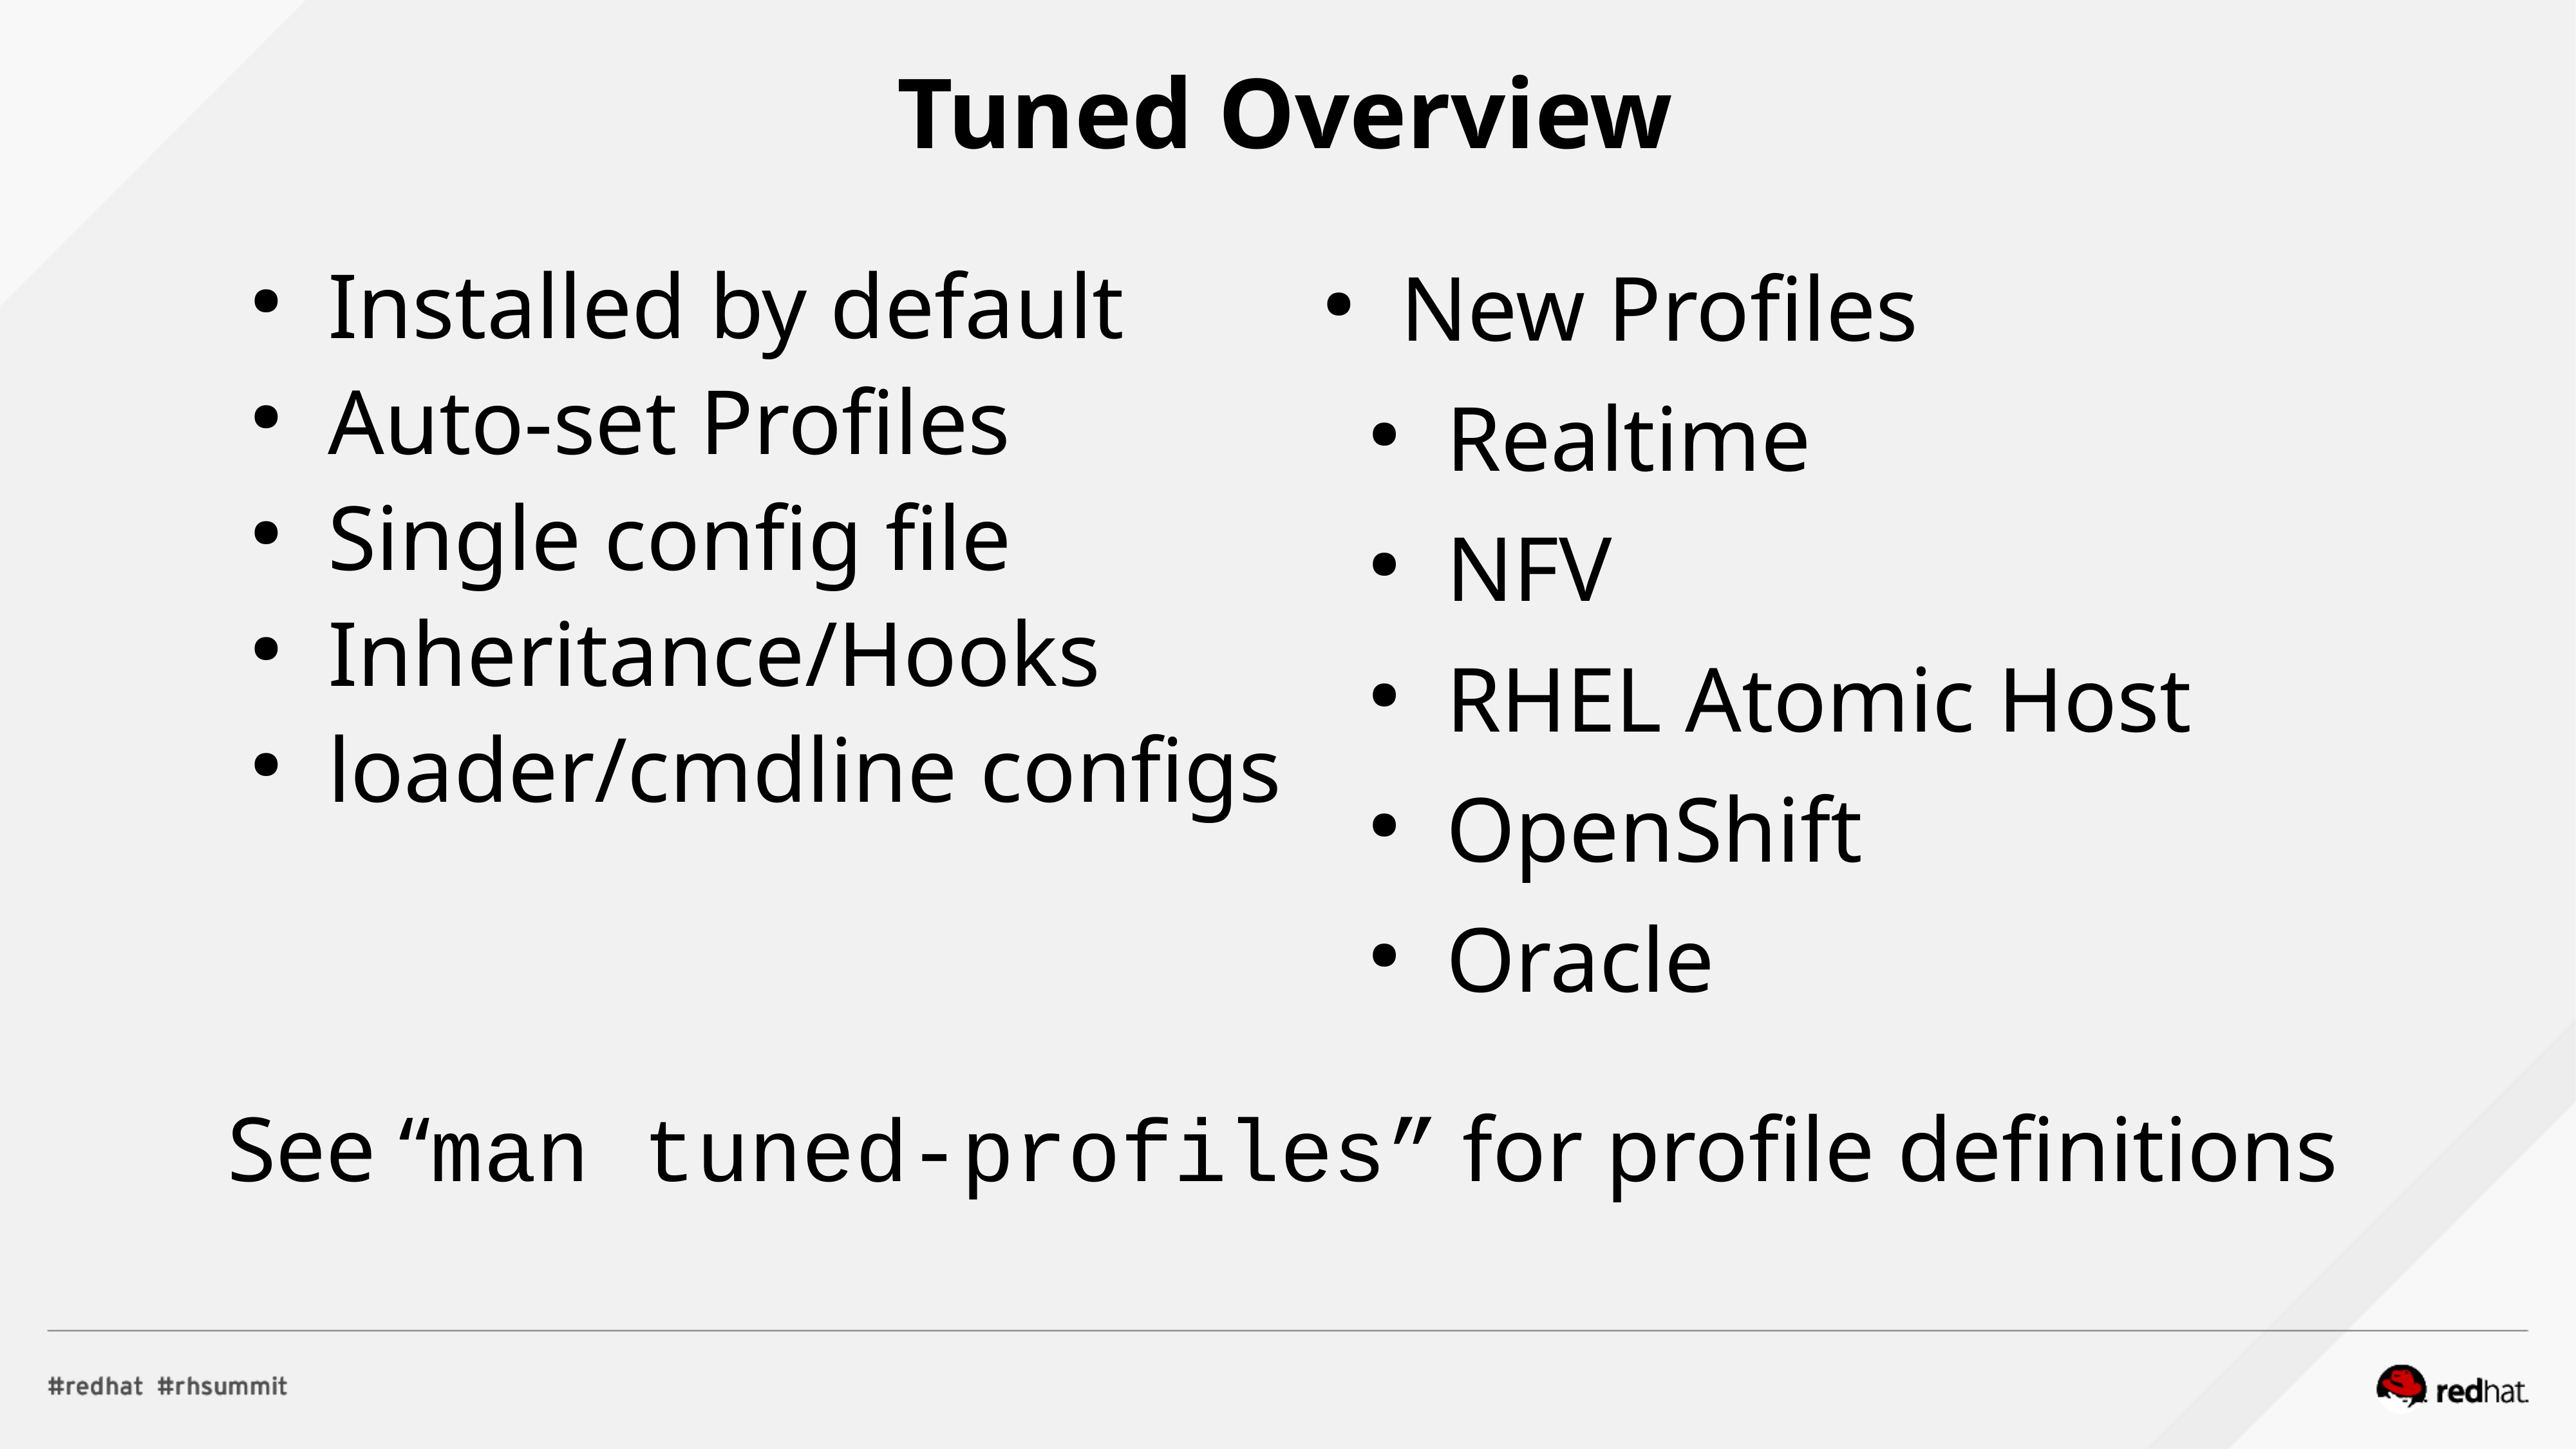

# Tuned Overview
 New Profiles
 Realtime
 NFV
 RHEL Atomic Host
 OpenShift
 Oracle
 Installed by default
 Auto-set Profiles
 Single config file
 Inheritance/Hooks
 loader/cmdline configs
See “man tuned-profiles” for profile definitions